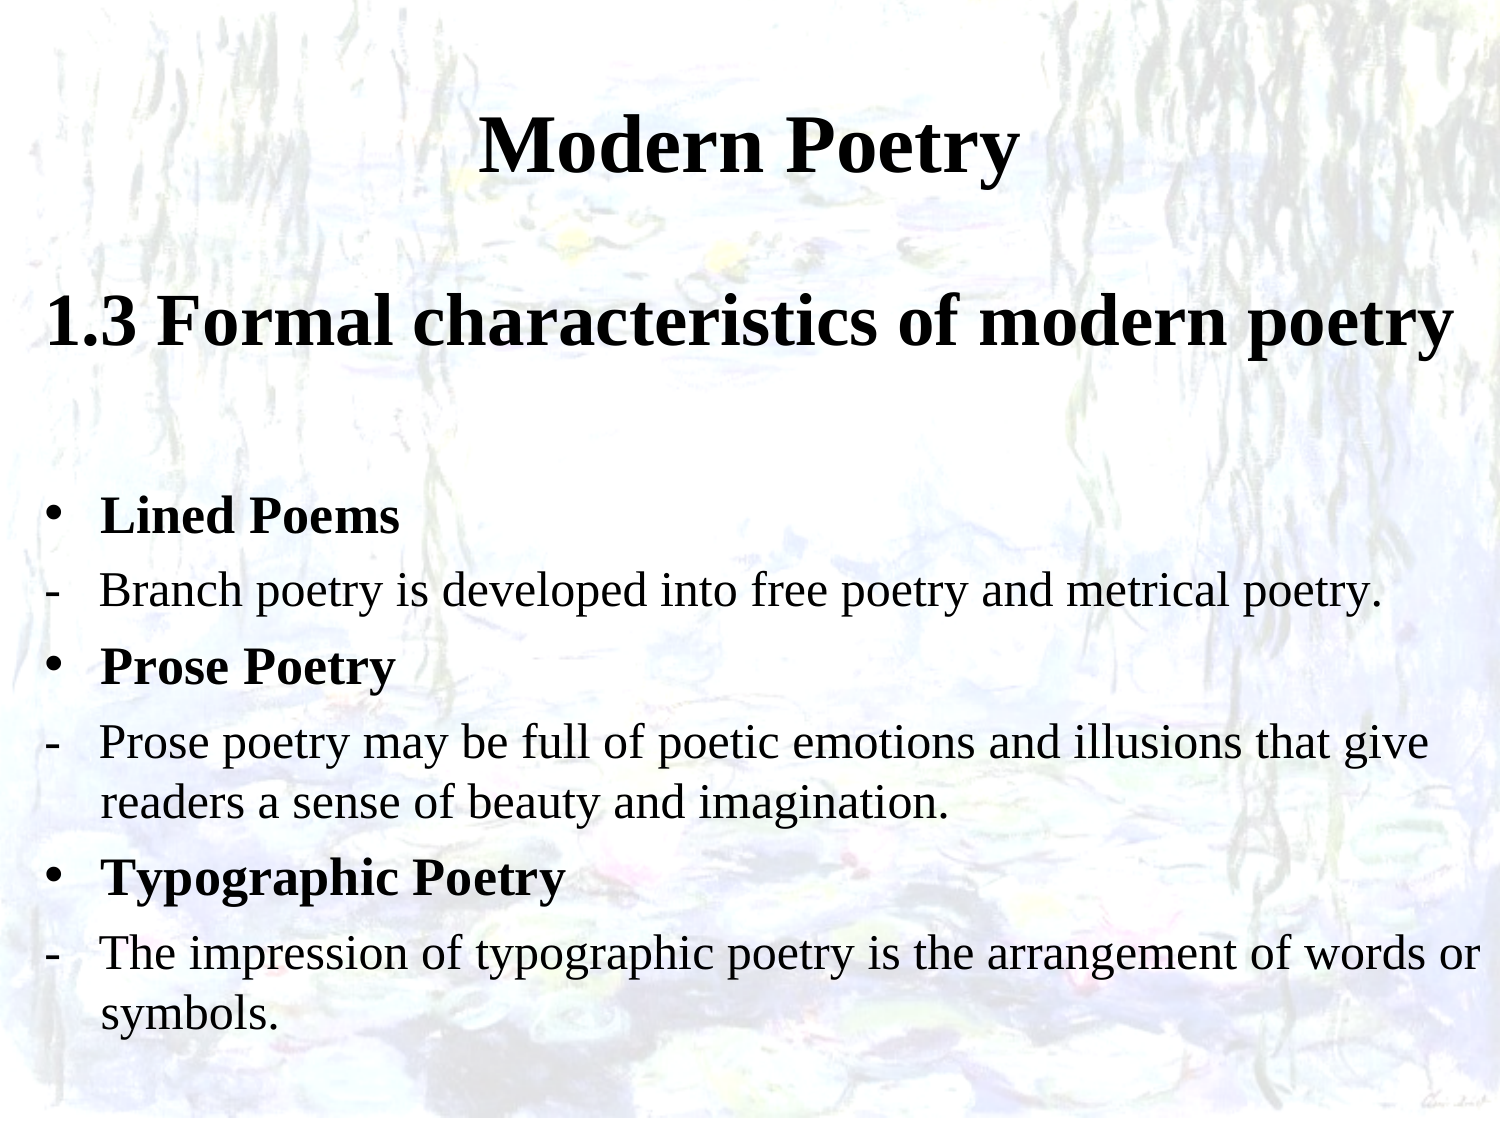

# Modern Poetry
1.3 Formal characteristics of modern poetry
Lined Poems
- Branch poetry is developed into free poetry and metrical poetry.
Prose Poetry
- Prose poetry may be full of poetic emotions and illusions that give readers a sense of beauty and imagination.
Typographic Poetry
- The impression of typographic poetry is the arrangement of words or symbols.